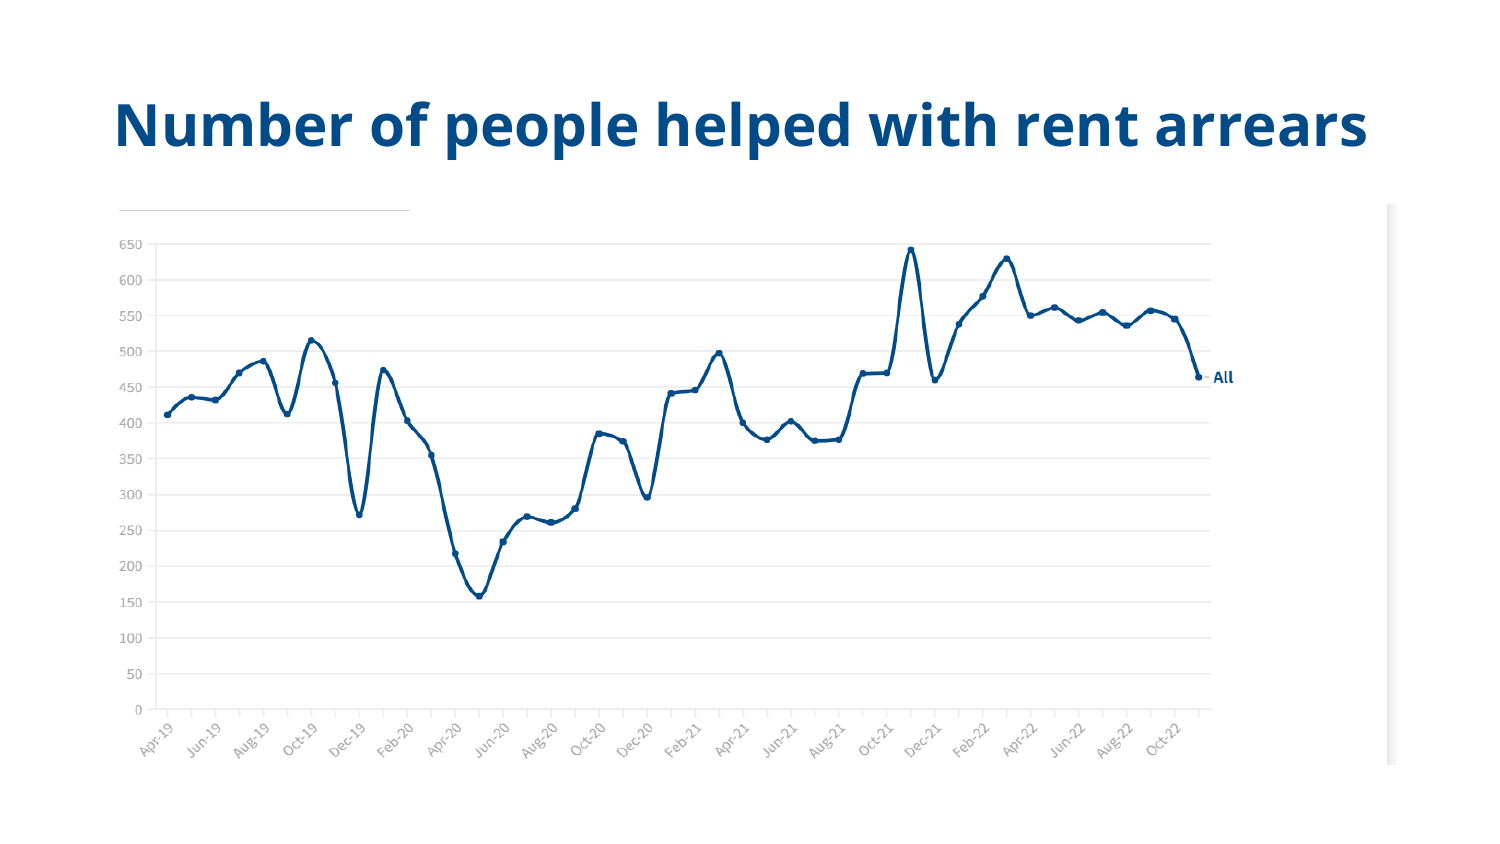

# Number of people helped with rent arrears